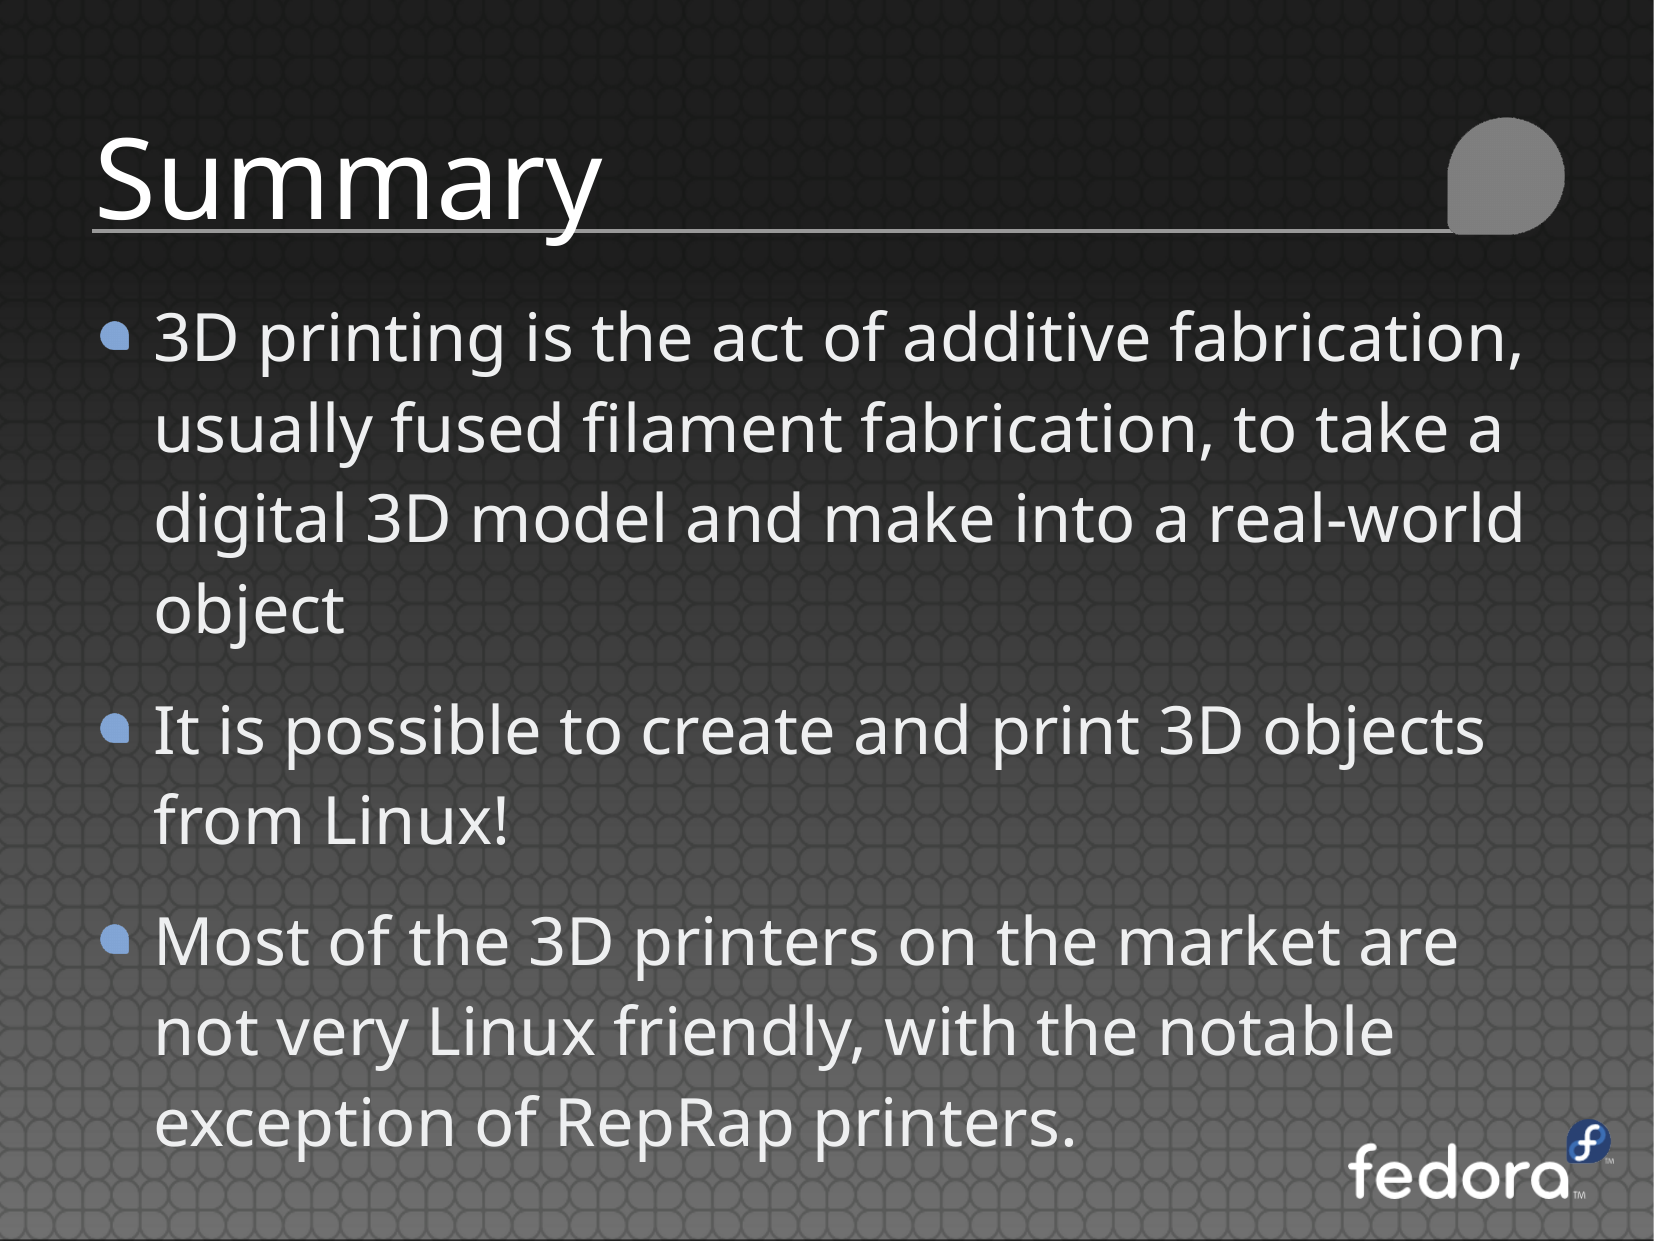

Summary
# 3D printing is the act of additive fabrication, usually fused filament fabrication, to take a digital 3D model and make into a real-world object
It is possible to create and print 3D objects from Linux!
Most of the 3D printers on the market are not very Linux friendly, with the notable exception of RepRap printers.